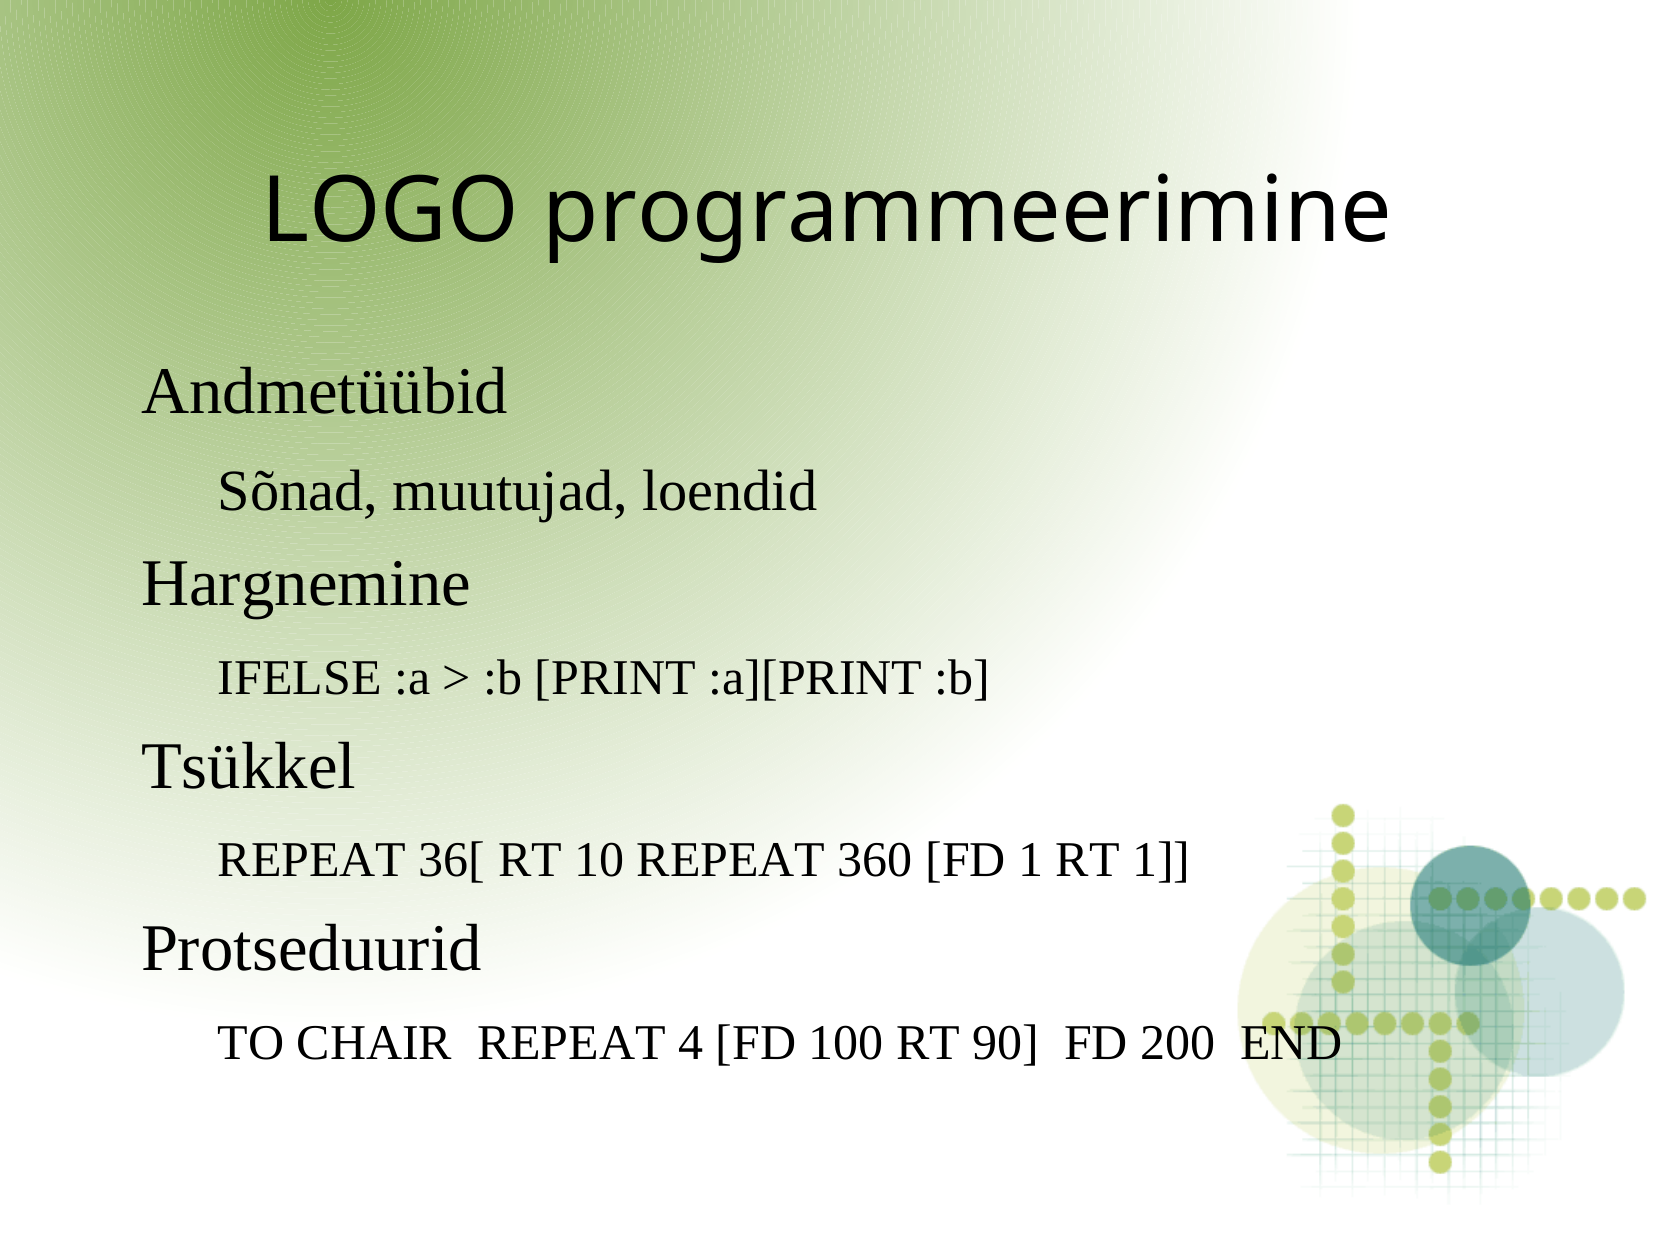

# LOGO programmeerimine
Andmetüübid
Sõnad, muutujad, loendid
Hargnemine
IFELSE :a > :b [PRINT :a][PRINT :b]
Tsükkel
REPEAT 36[ RT 10 REPEAT 360 [FD 1 RT 1]]
Protseduurid
TO CHAIR REPEAT 4 [FD 100 RT 90] FD 200 END